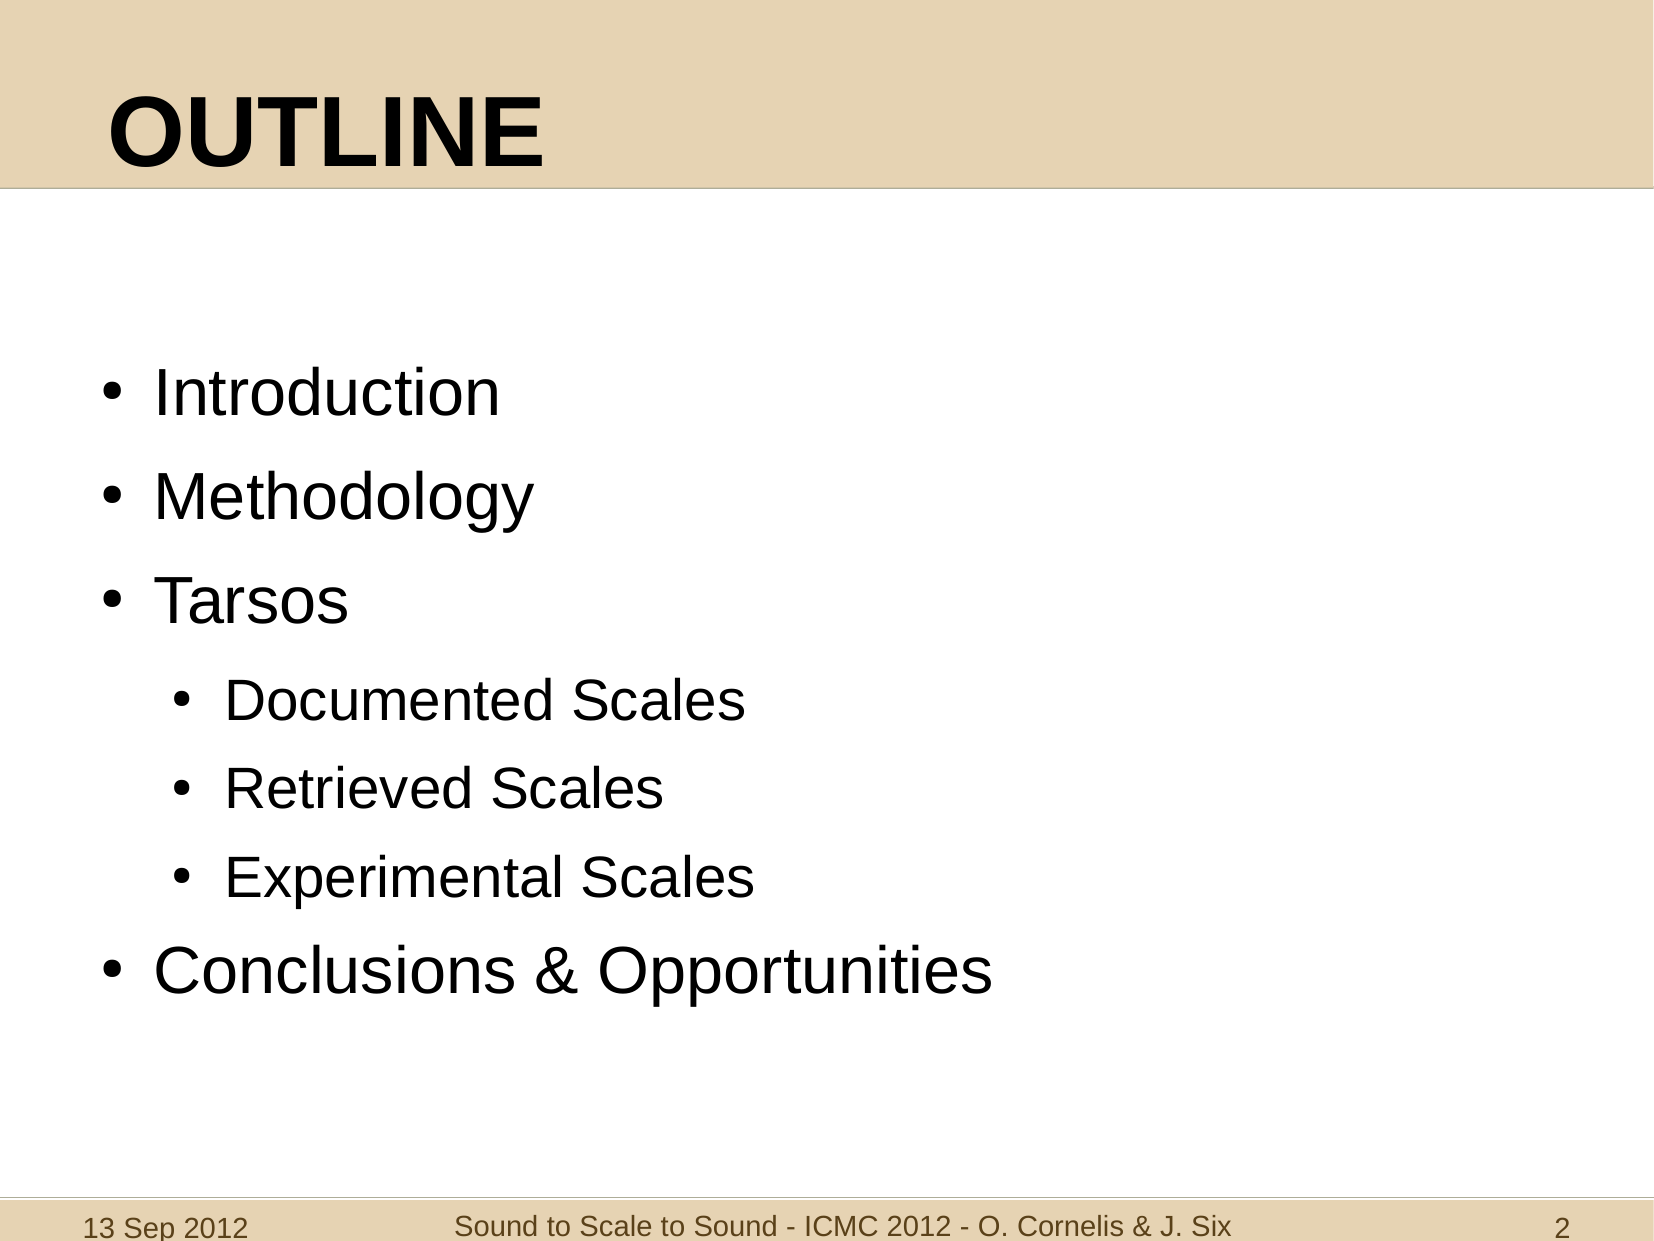

OUTLINE
# Introduction
Methodology
Tarsos
Documented Scales
Retrieved Scales
Experimental Scales
Conclusions & Opportunities
Sound to Scale to Sound - ICMC 2012 - O. Cornelis & J. Six
13 Sep 2012
2